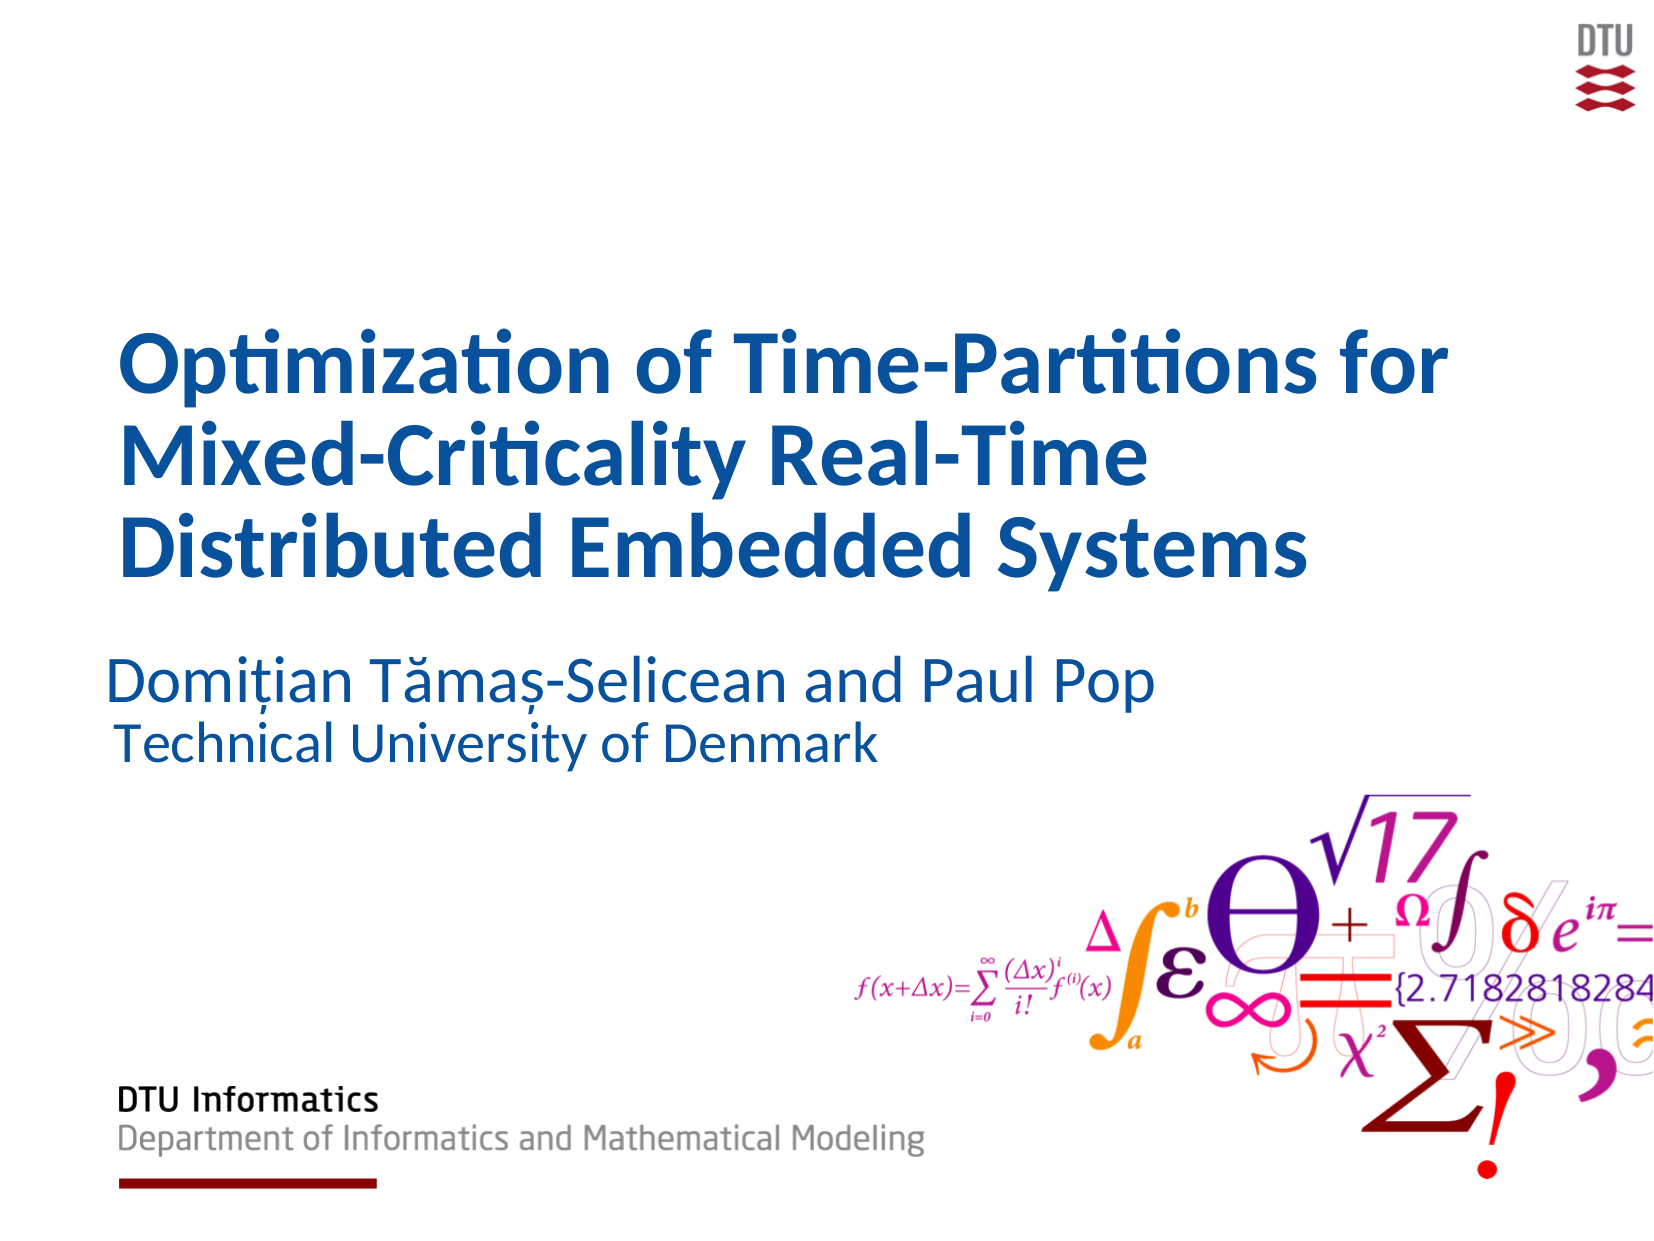

# Optimization of Time-Partitions for Mixed-Criticality Real-Time Distributed Embedded Systems
Domițian Tămaș-Selicean and Paul Pop
 Technical University of Denmark